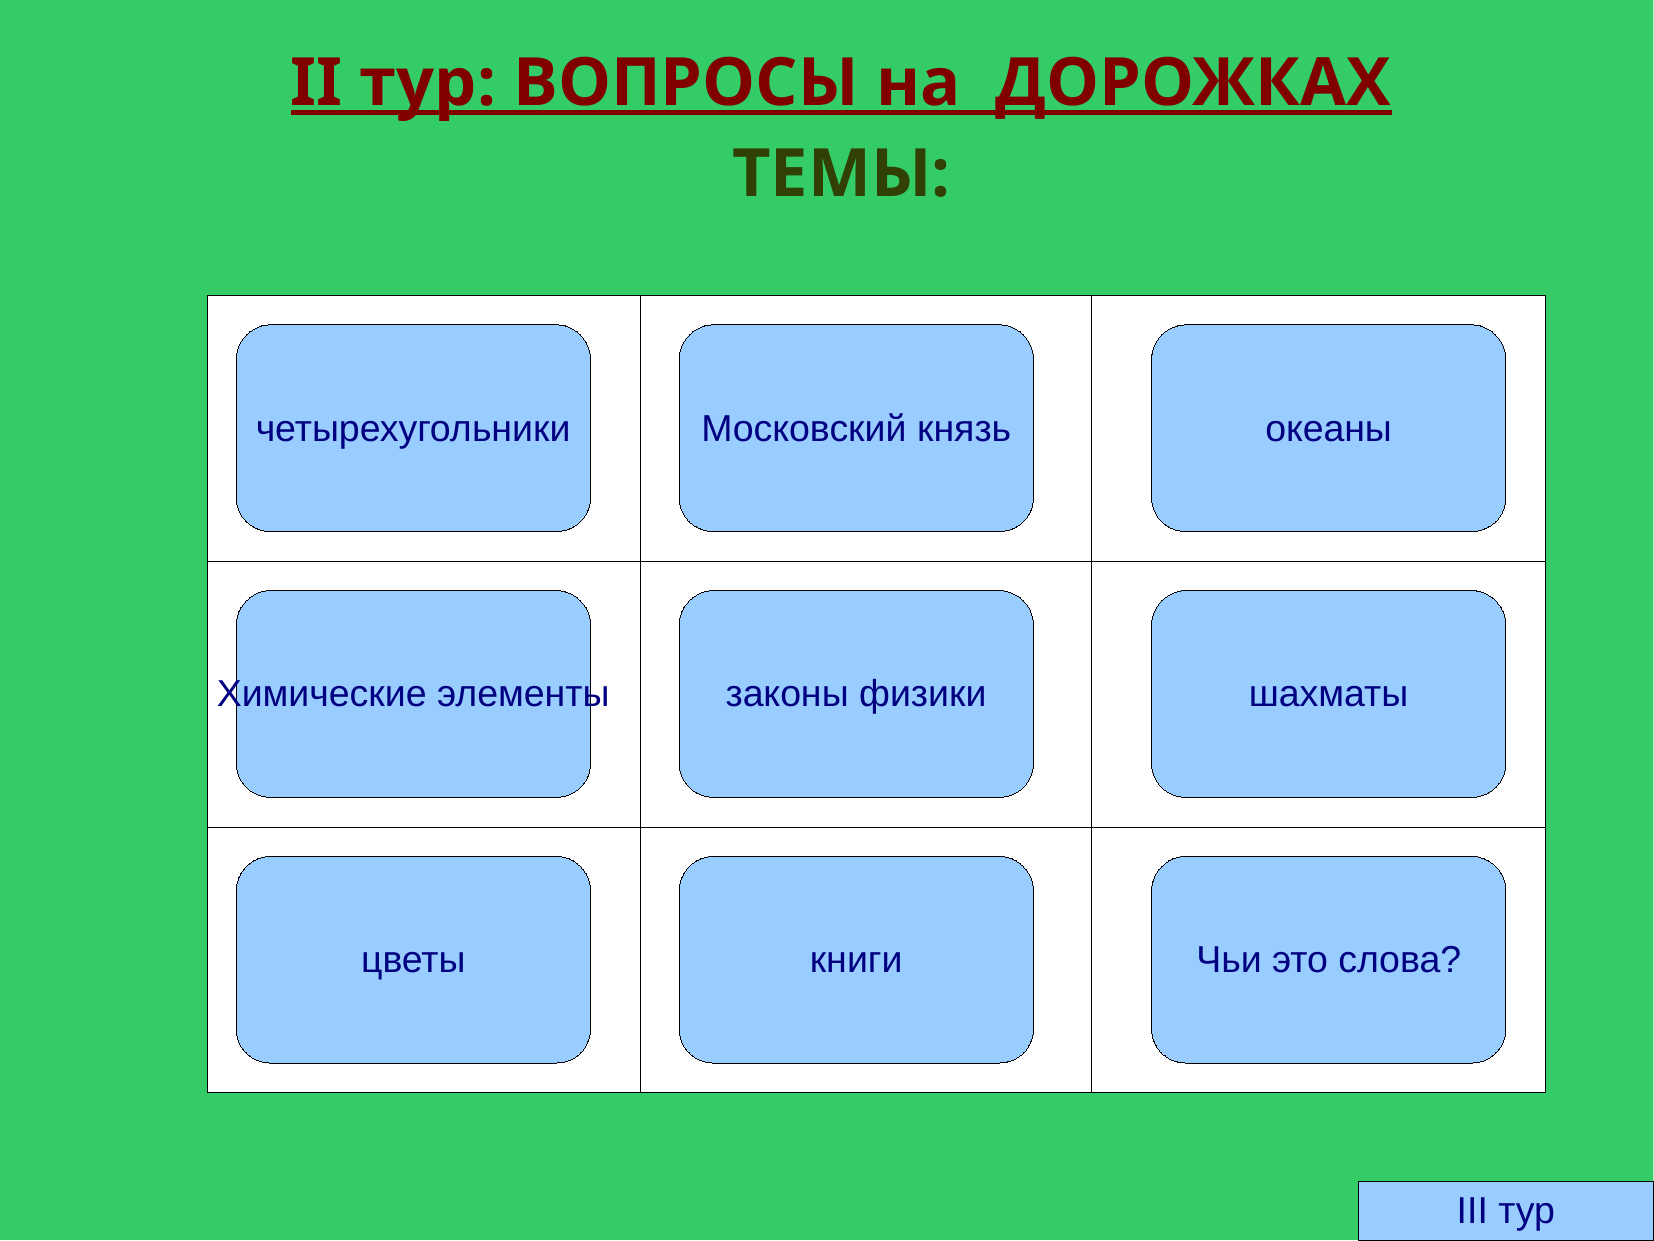

II тур: ВОПРОСЫ на ДОРОЖКАХ
ТЕМЫ:
| | | |
| --- | --- | --- |
| | | |
| | | |
четырехугольники
Московский князь
океаны
Химические элементы
законы физики
шахматы
цветы
книги
Чьи это слова?
III тур